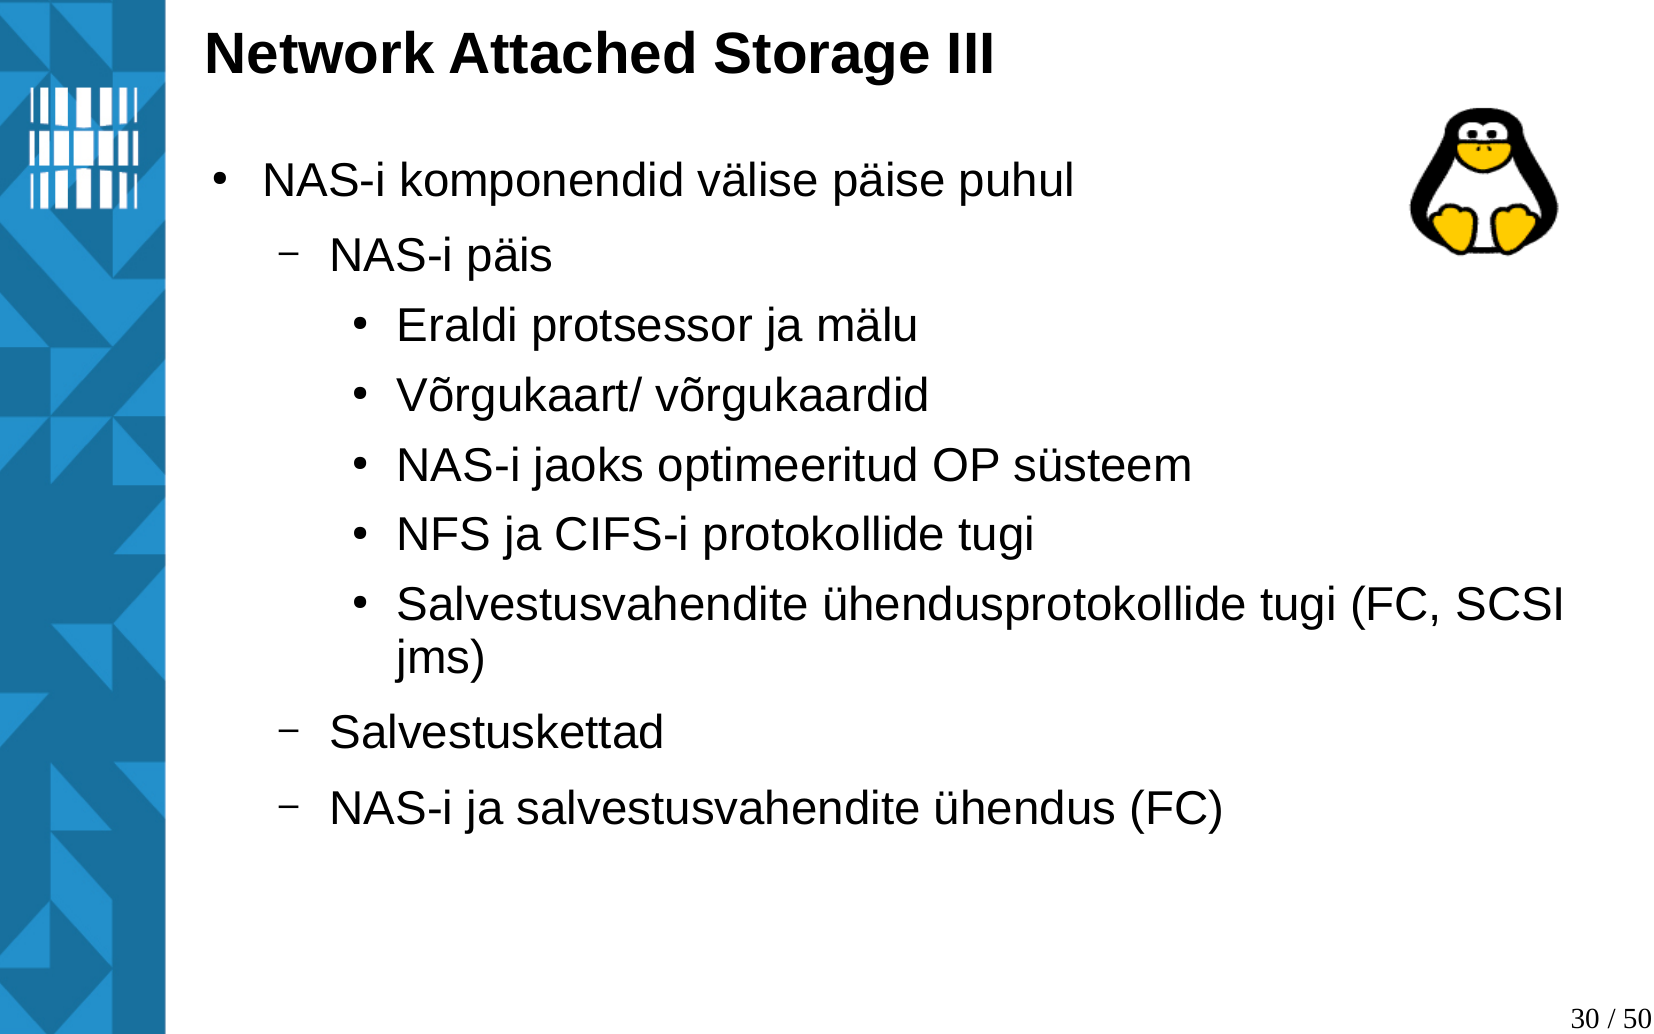

# Network Attached Storage III
NAS-i komponendid välise päise puhul
NAS-i päis
Eraldi protsessor ja mälu
Võrgukaart/ võrgukaardid
NAS-i jaoks optimeeritud OP süsteem
NFS ja CIFS-i protokollide tugi
Salvestusvahendite ühendusprotokollide tugi (FC, SCSI jms)
Salvestuskettad
NAS-i ja salvestusvahendite ühendus (FC)